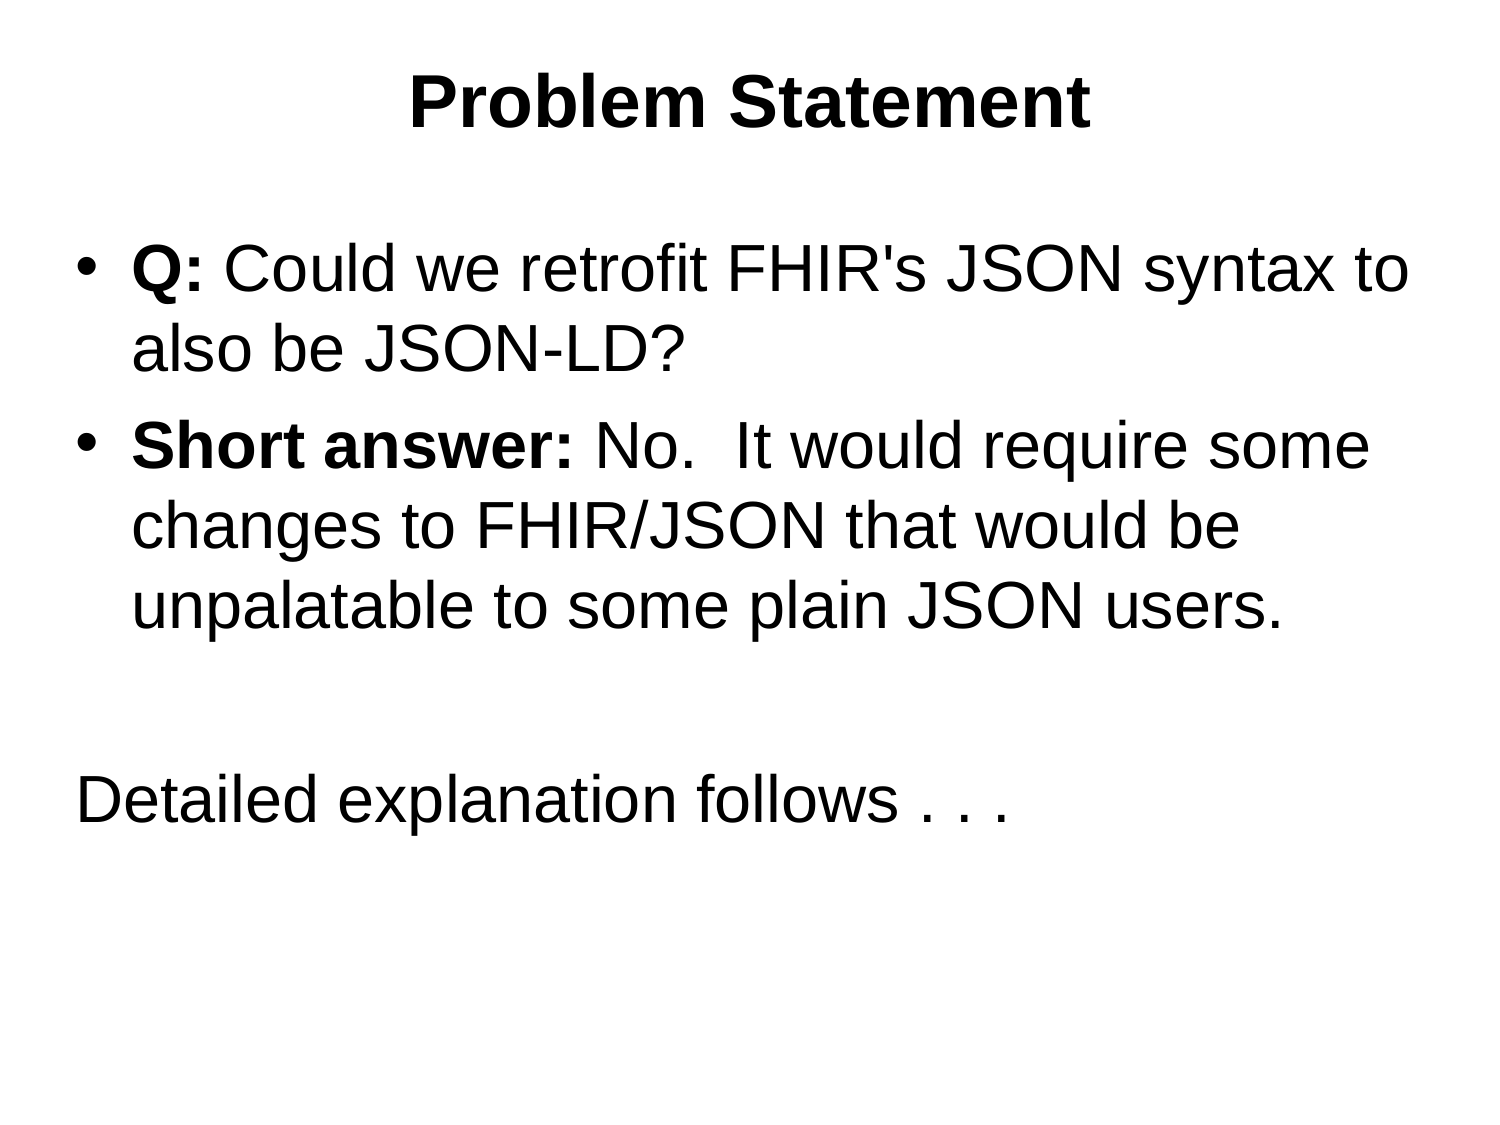

# Problem Statement
Q: Could we retrofit FHIR's JSON syntax to also be JSON-LD?
Short answer: No. It would require some changes to FHIR/JSON that would be unpalatable to some plain JSON users.
Detailed explanation follows . . .